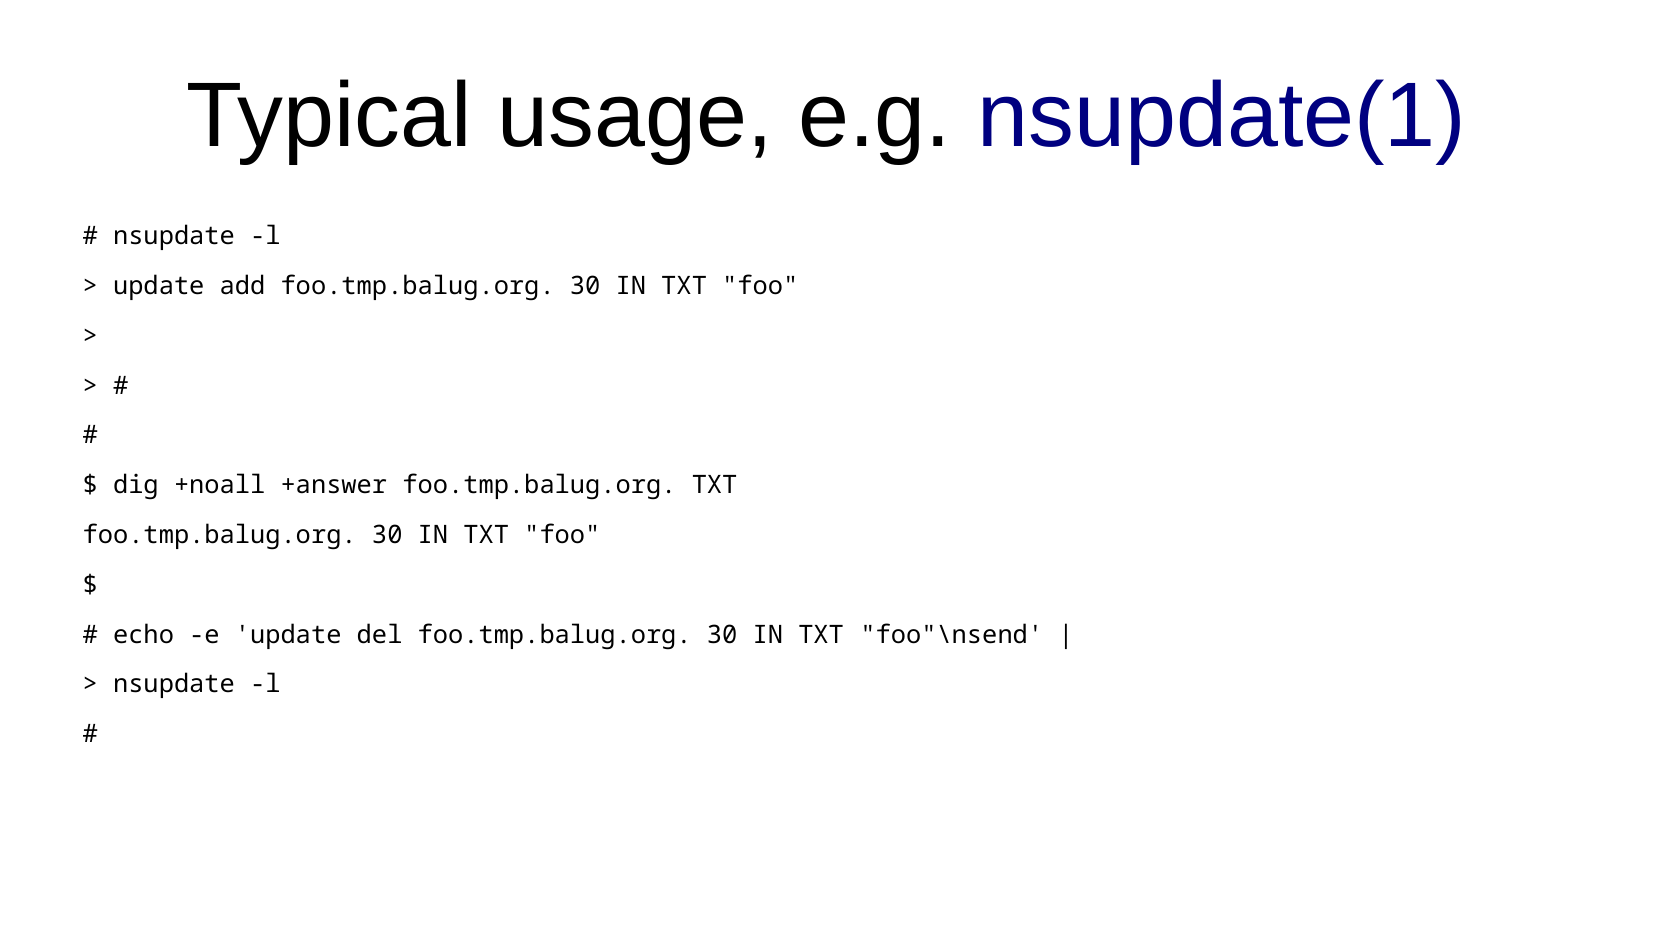

# Typical usage, e.g. nsupdate(1)
# nsupdate -l
> update add foo.tmp.balug.org. 30 IN TXT "foo"
>
> #
#
$ dig +noall +answer foo.tmp.balug.org. TXT
foo.tmp.balug.org. 30 IN TXT "foo"
$
# echo -e 'update del foo.tmp.balug.org. 30 IN TXT "foo"\nsend' |
> nsupdate -l
#